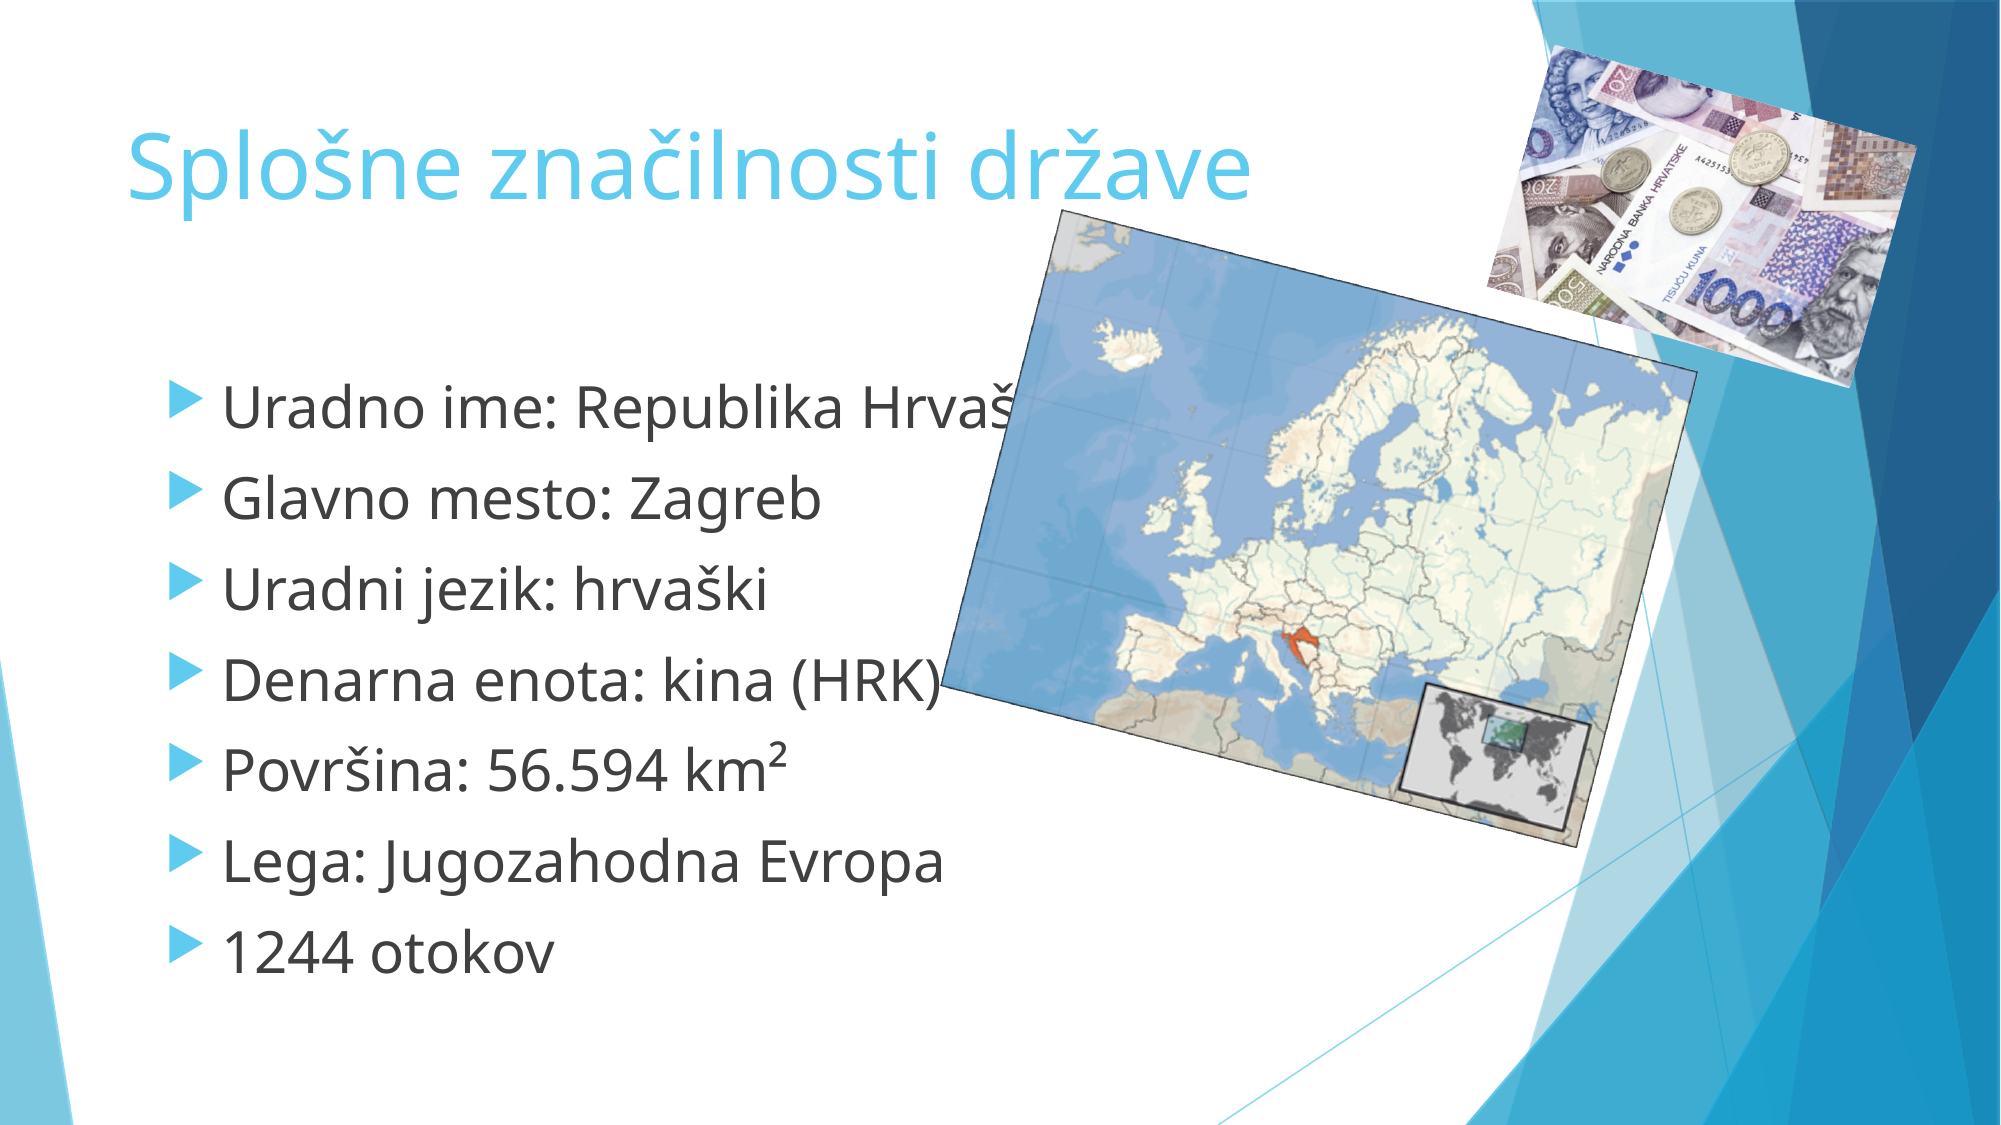

# Splošne značilnosti države
Uradno ime: Republika Hrvaška
Glavno mesto: Zagreb
Uradni jezik: hrvaški
Denarna enota: kina (HRK)
Površina: 56.594 km²
Lega: Jugozahodna Evropa
1244 otokov